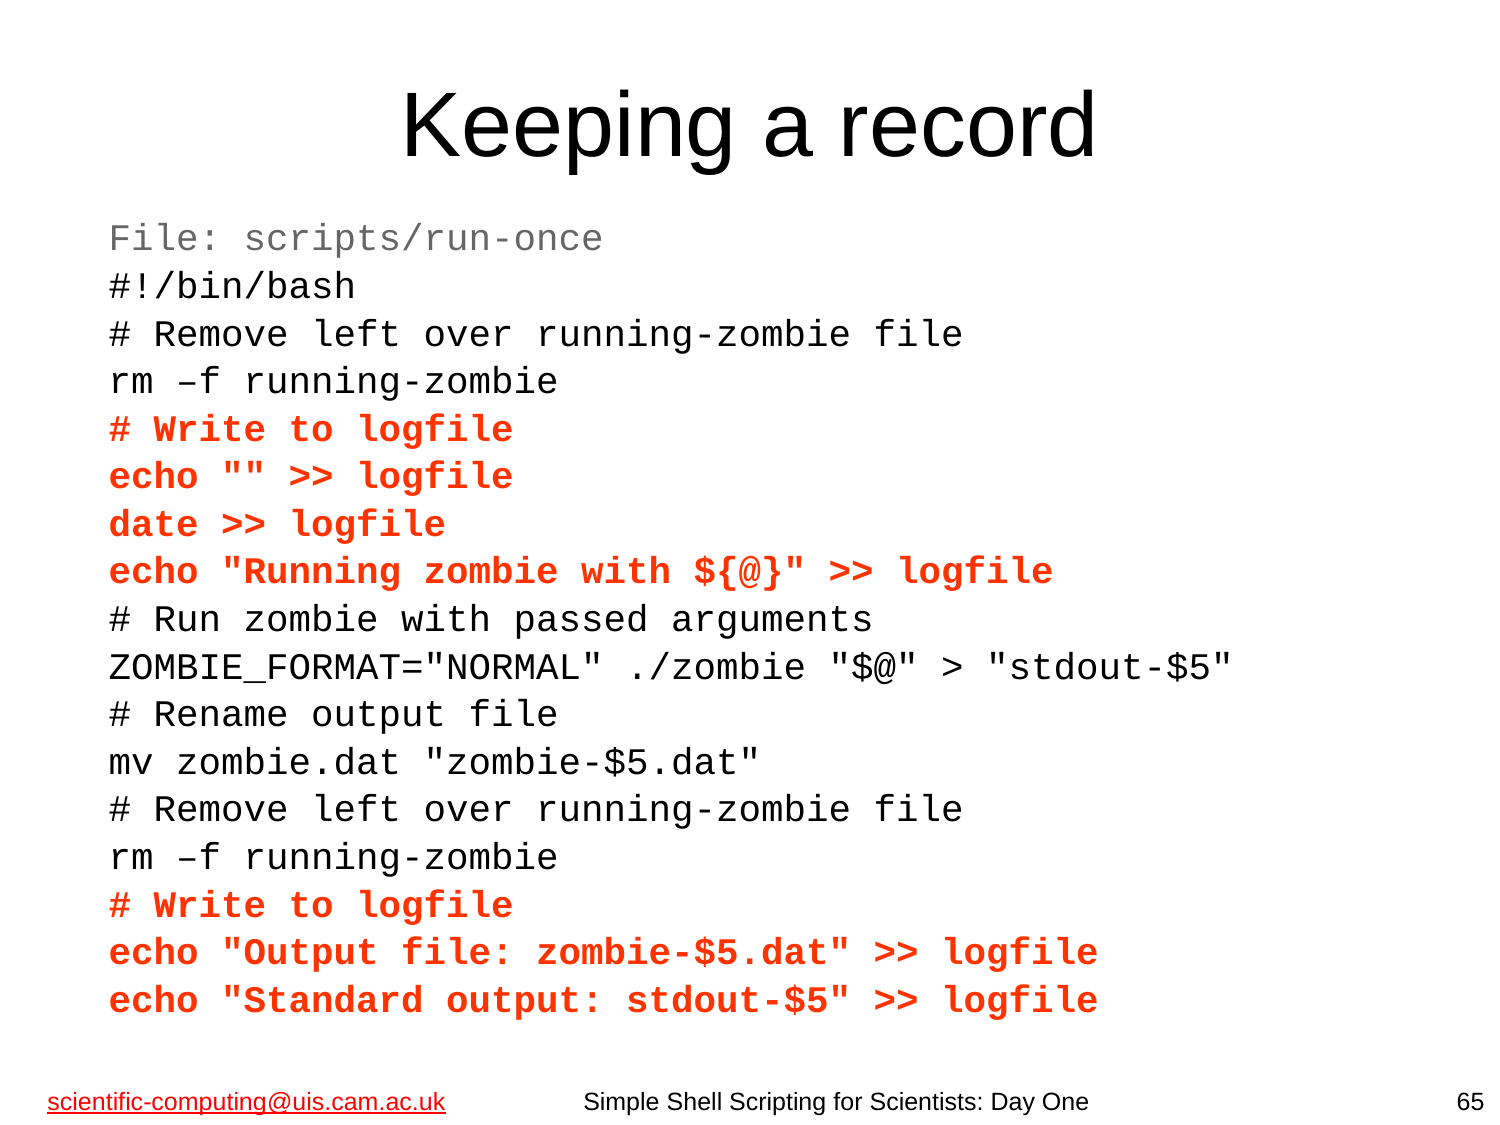

# Keeping a record
File: scripts/run-once
#!/bin/bash
# Remove left over running-zombie file
rm –f running-zombie
# Write to logfile
echo "" >> logfile
date >> logfile
echo "Running zombie with ${@}" >> logfile
# Run zombie with passed arguments
ZOMBIE_FORMAT="NORMAL" ./zombie "$@" > "stdout-$5"
# Rename output file
mv zombie.dat "zombie-$5.dat"
# Remove left over running-zombie file
rm –f running-zombie
# Write to logfile
echo "Output file: zombie-$5.dat" >> logfile
echo "Standard output: stdout-$5" >> logfile
escience-support@ucs.cam.ac.uk	Simple Shell Scripting for Scientists: Day One
65